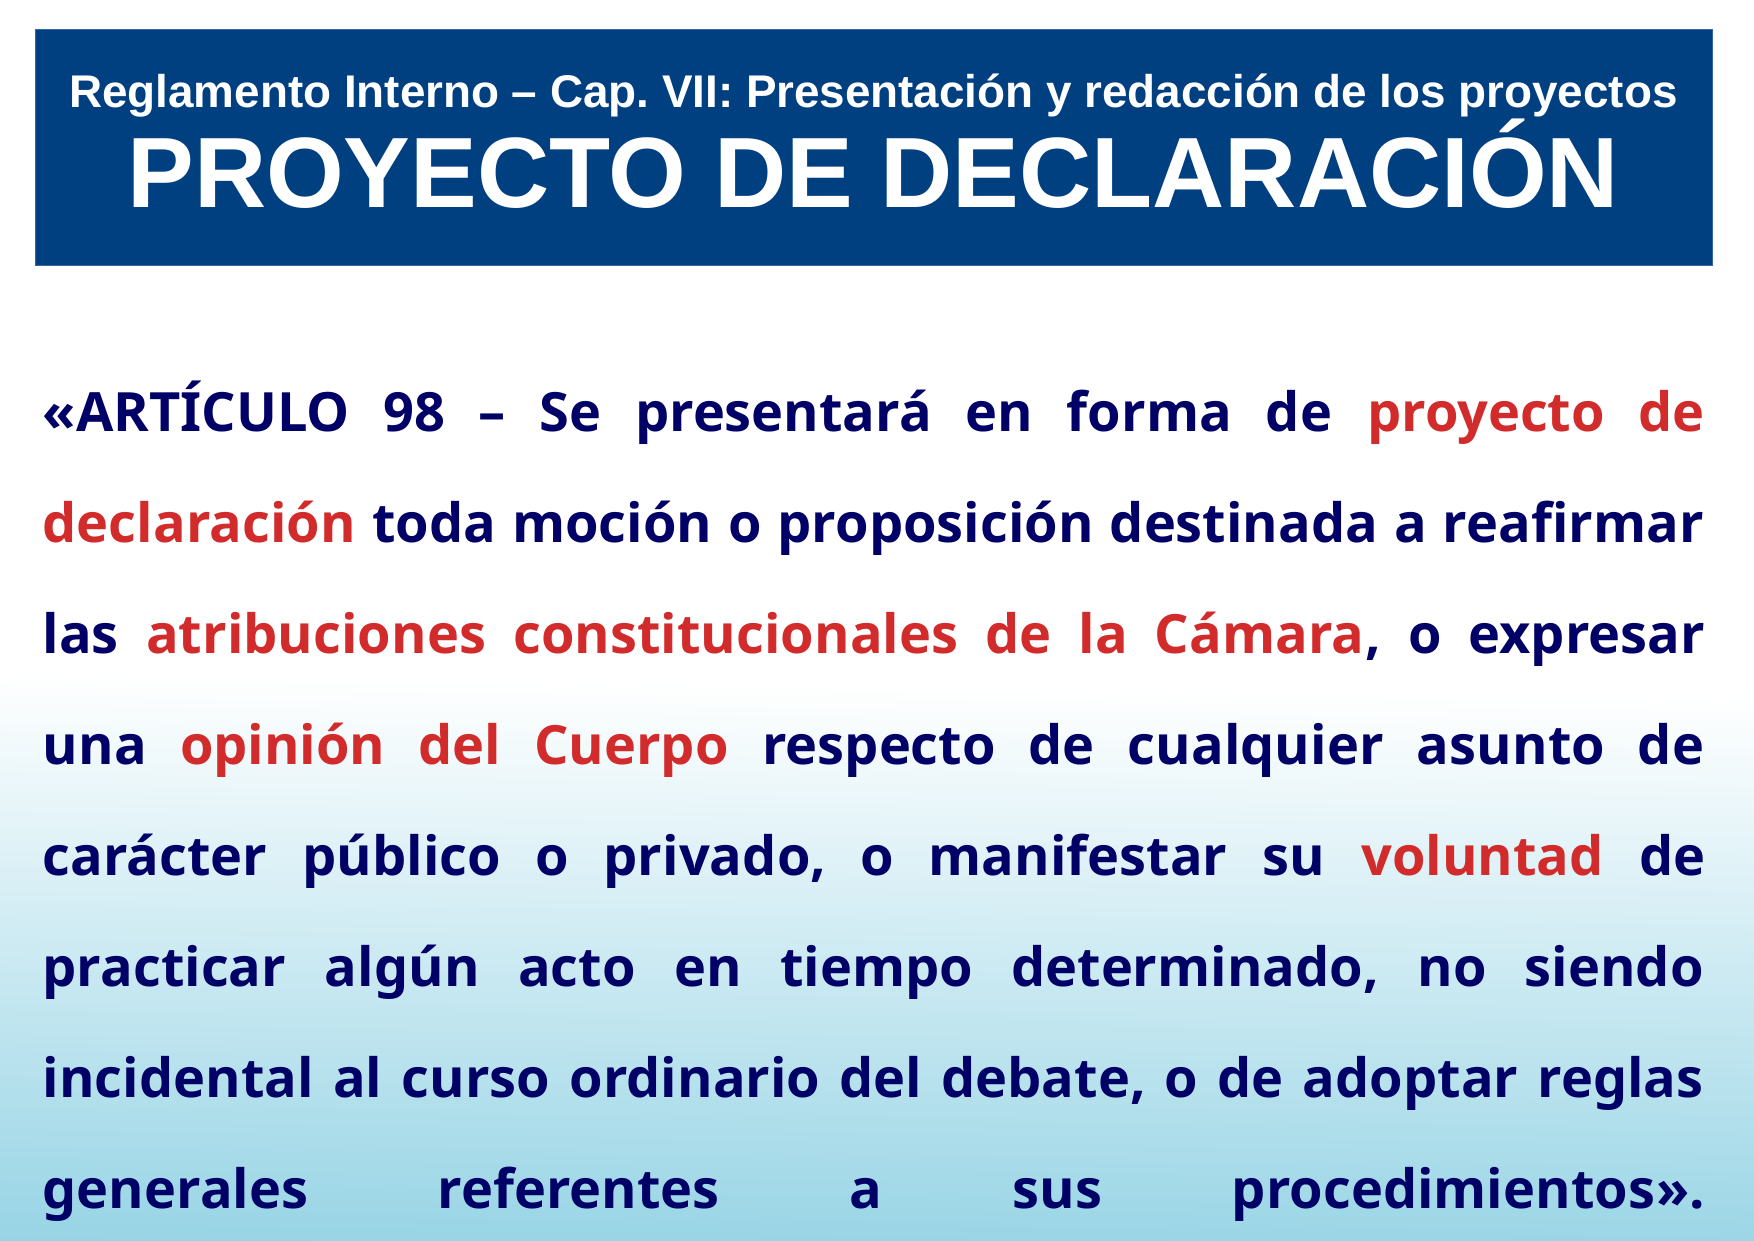

Reglamento Interno – Cap. VII: Presentación y redacción de los proyectos
PROYECTO DE DECLARACIÓN
# «ARTÍCULO 98 – Se presentará en forma de proyecto de declaración toda moción o proposición destinada a reafirmar las atribuciones constitucionales de la Cámara, o expresar una opinión del Cuerpo respecto de cualquier asunto de carácter público o privado, o manifestar su voluntad de practicar algún acto en tiempo determinado, no siendo incidental al curso ordinario del debate, o de adoptar reglas generales referentes a sus procedimientos».